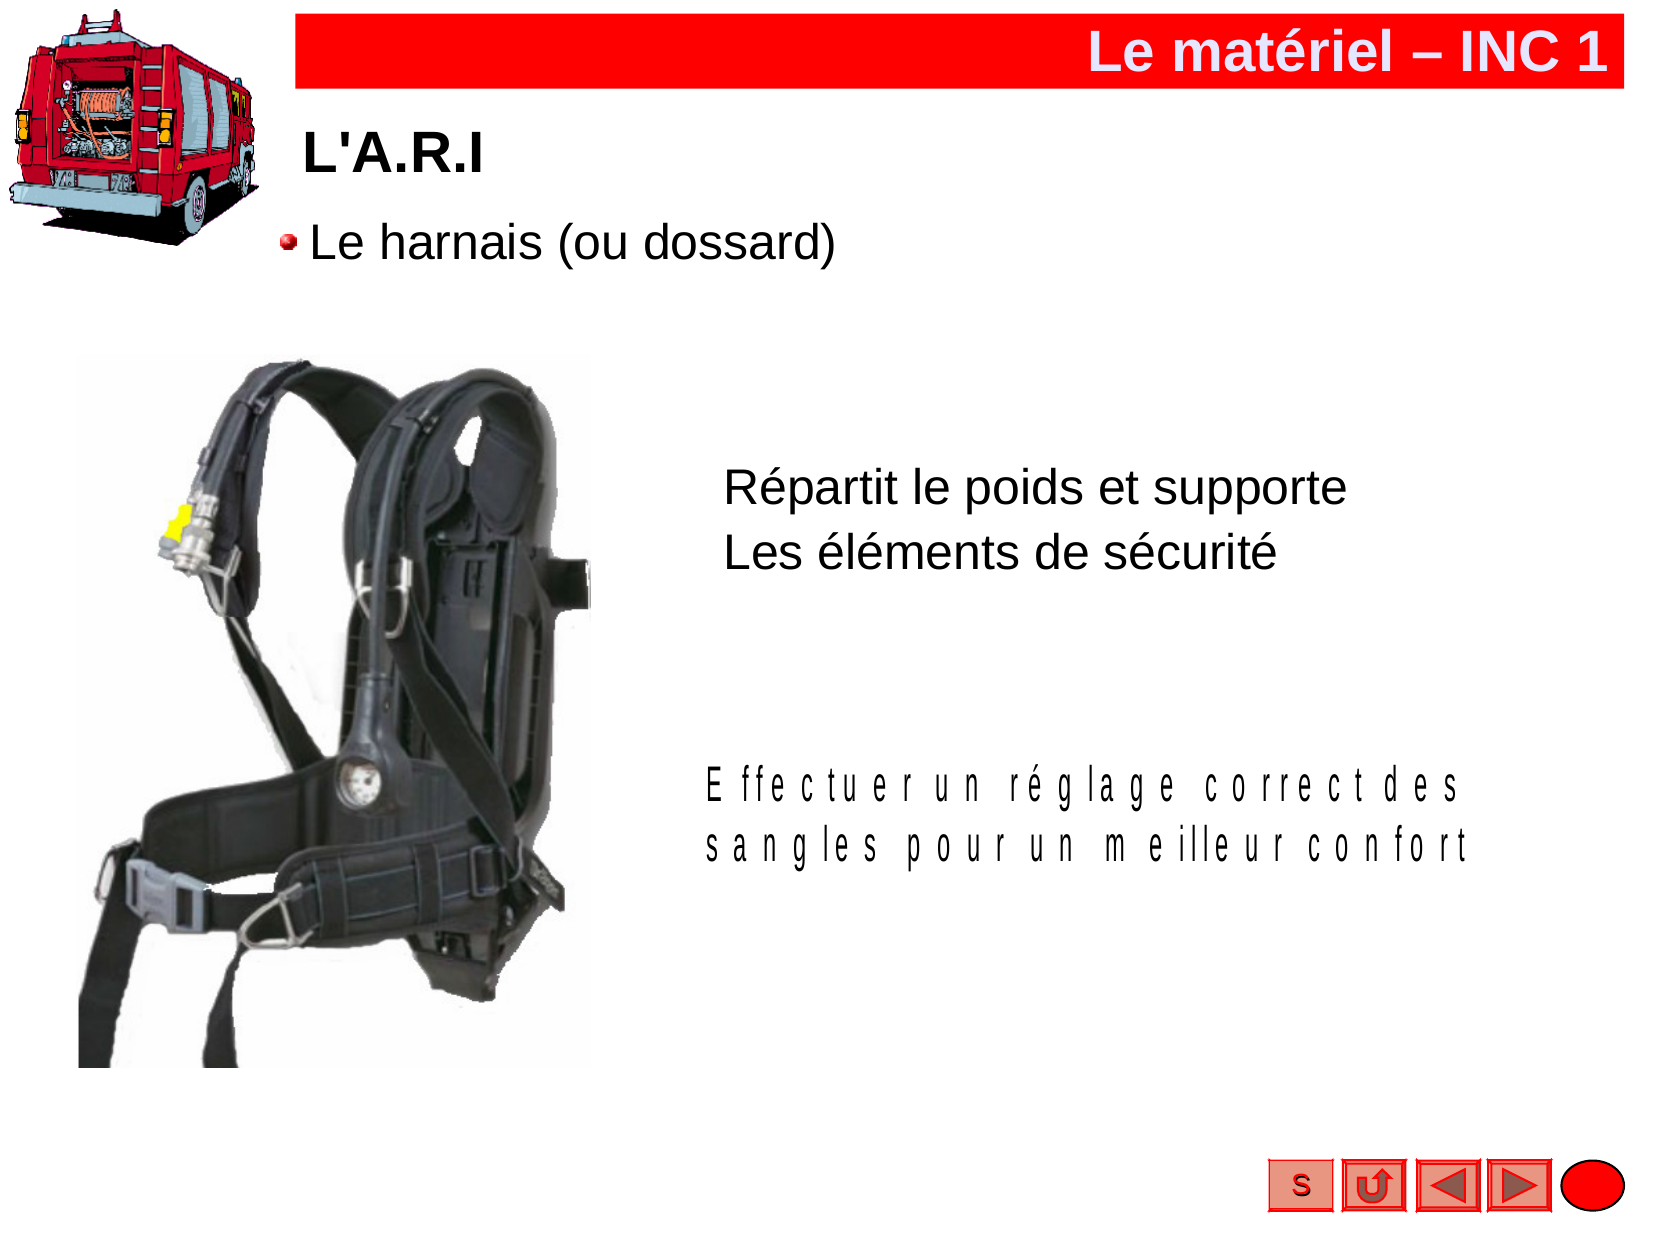

Le matériel – INC 1
L'A.R.I
 Le harnais (ou dossard)
Répartit le poids et supporte
Les éléments de sécurité